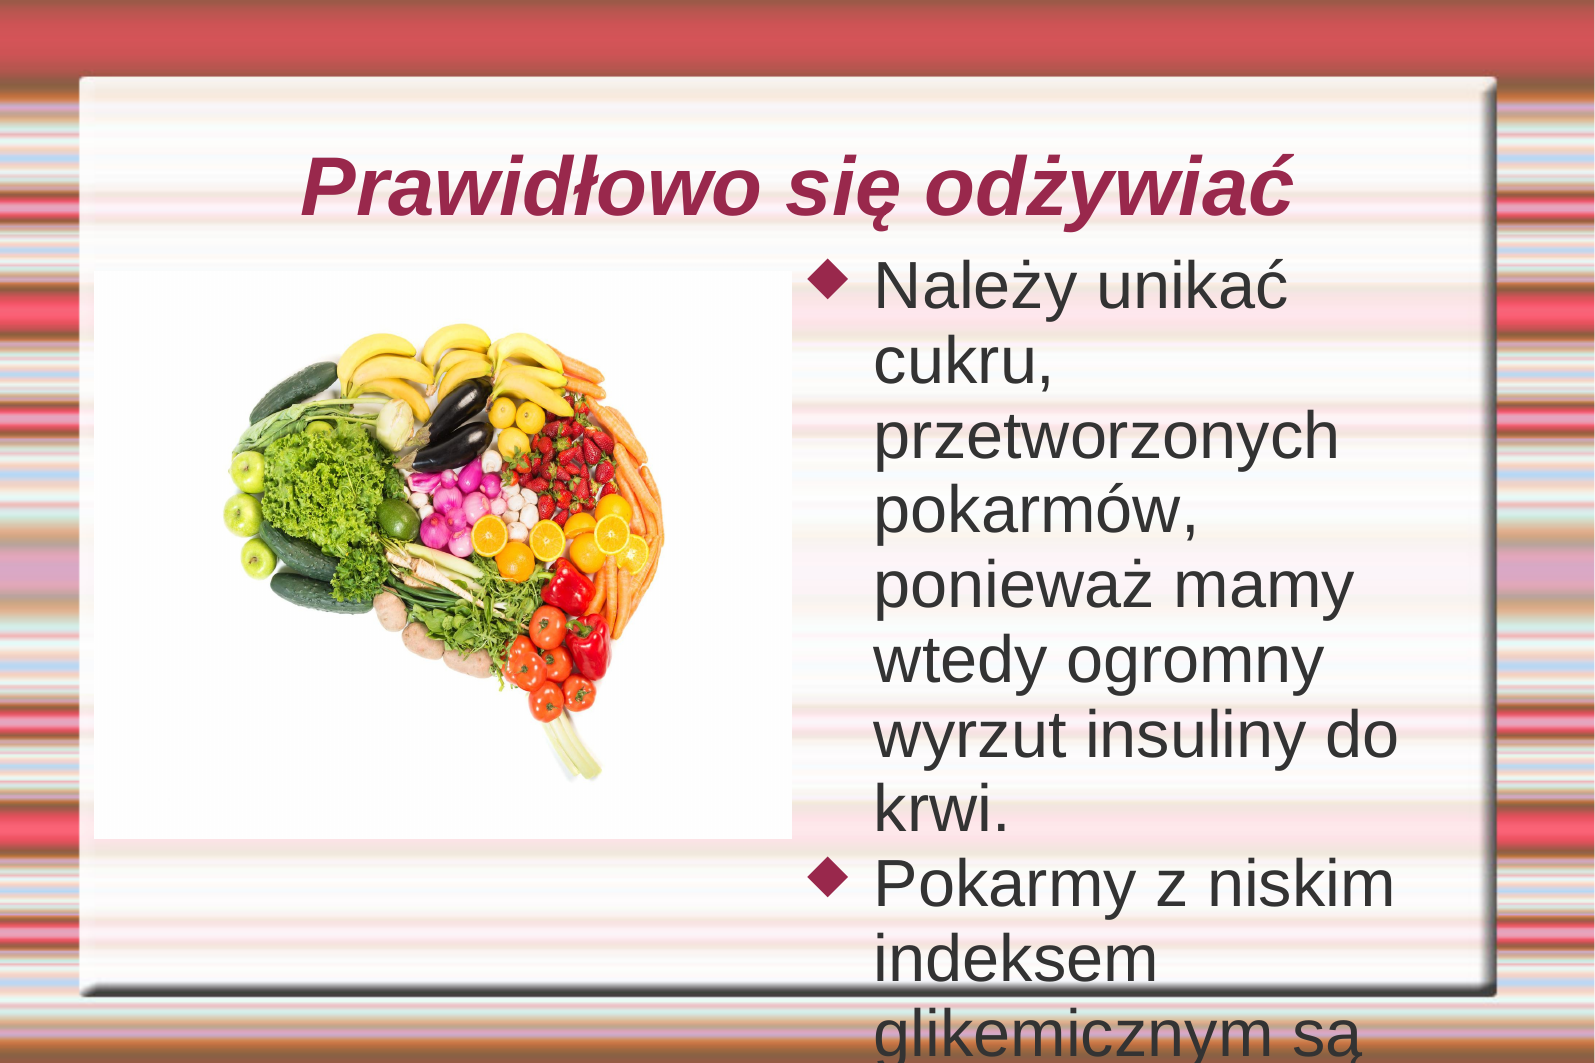

# Prawidłowo się odżywiać
Należy unikać cukru, przetworzonych pokarmów, ponieważ mamy wtedy ogromny wyrzut insuliny do krwi.
Pokarmy z niskim indeksem glikemicznym są zdrowe, np. płatki owsiane, jaglane